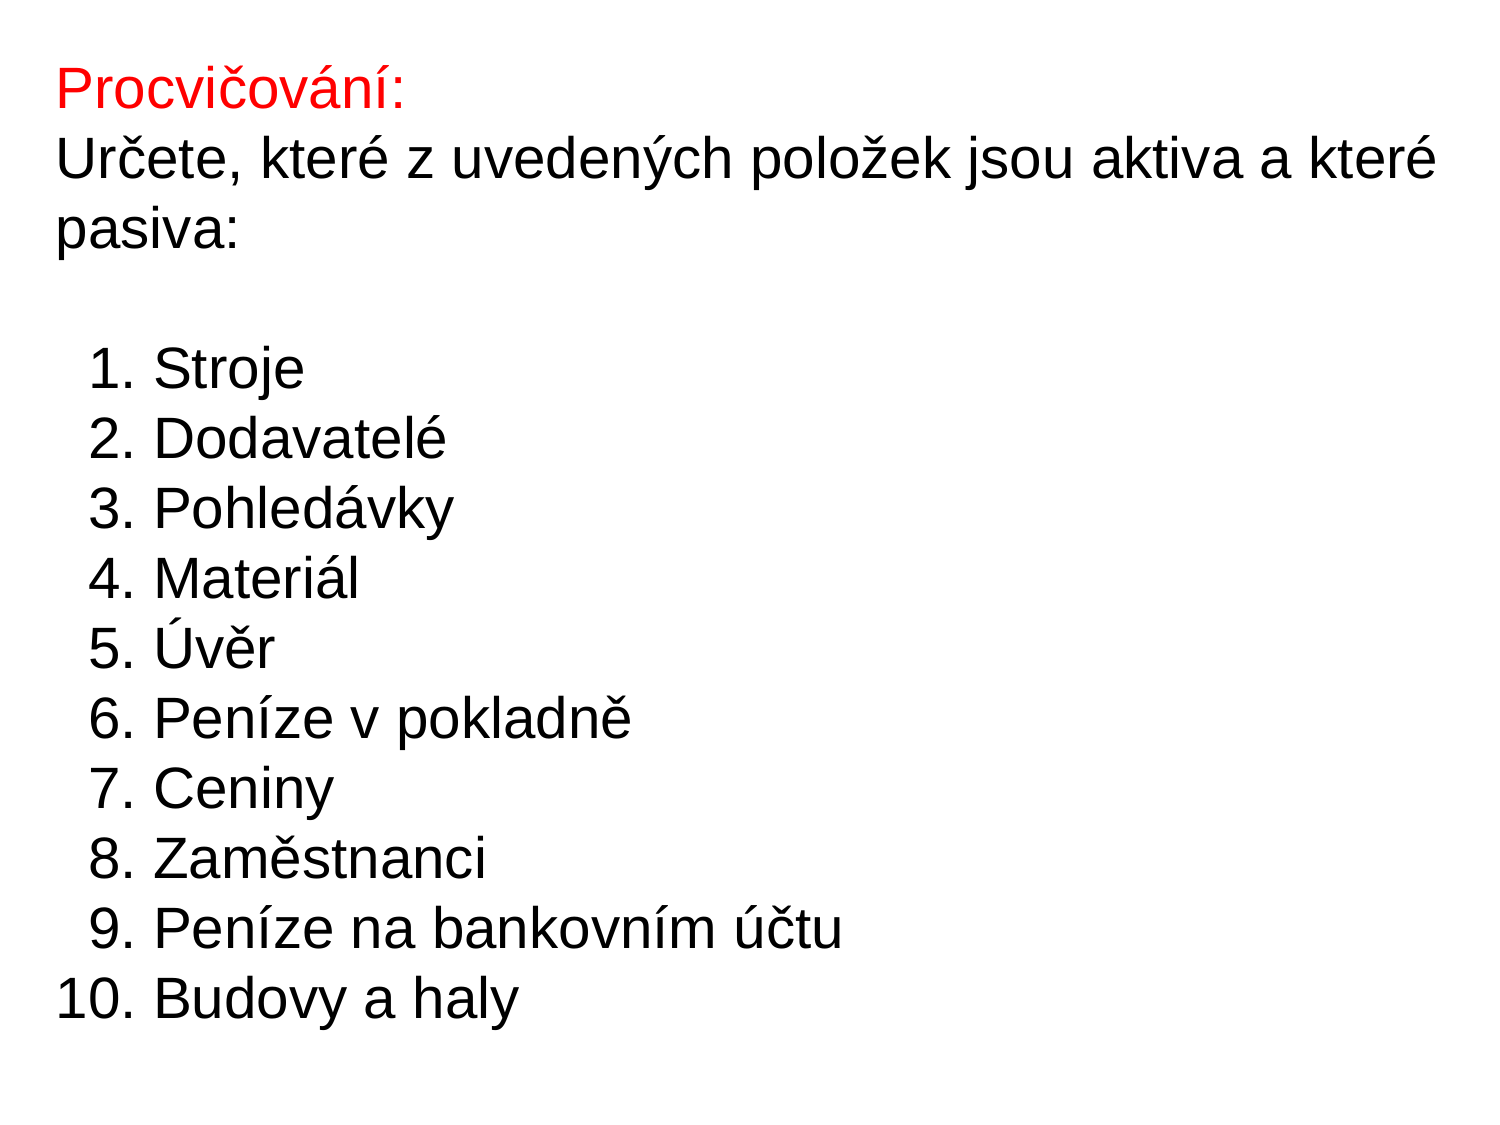

Procvičování:
Určete, které z uvedených položek jsou aktiva a které
pasiva:
 1. Stroje
 2. Dodavatelé
 3. Pohledávky
 4. Materiál
 5. Úvěr
 6. Peníze v pokladně
 7. Ceniny
 8. Zaměstnanci
 9. Peníze na bankovním účtu
10. Budovy a haly